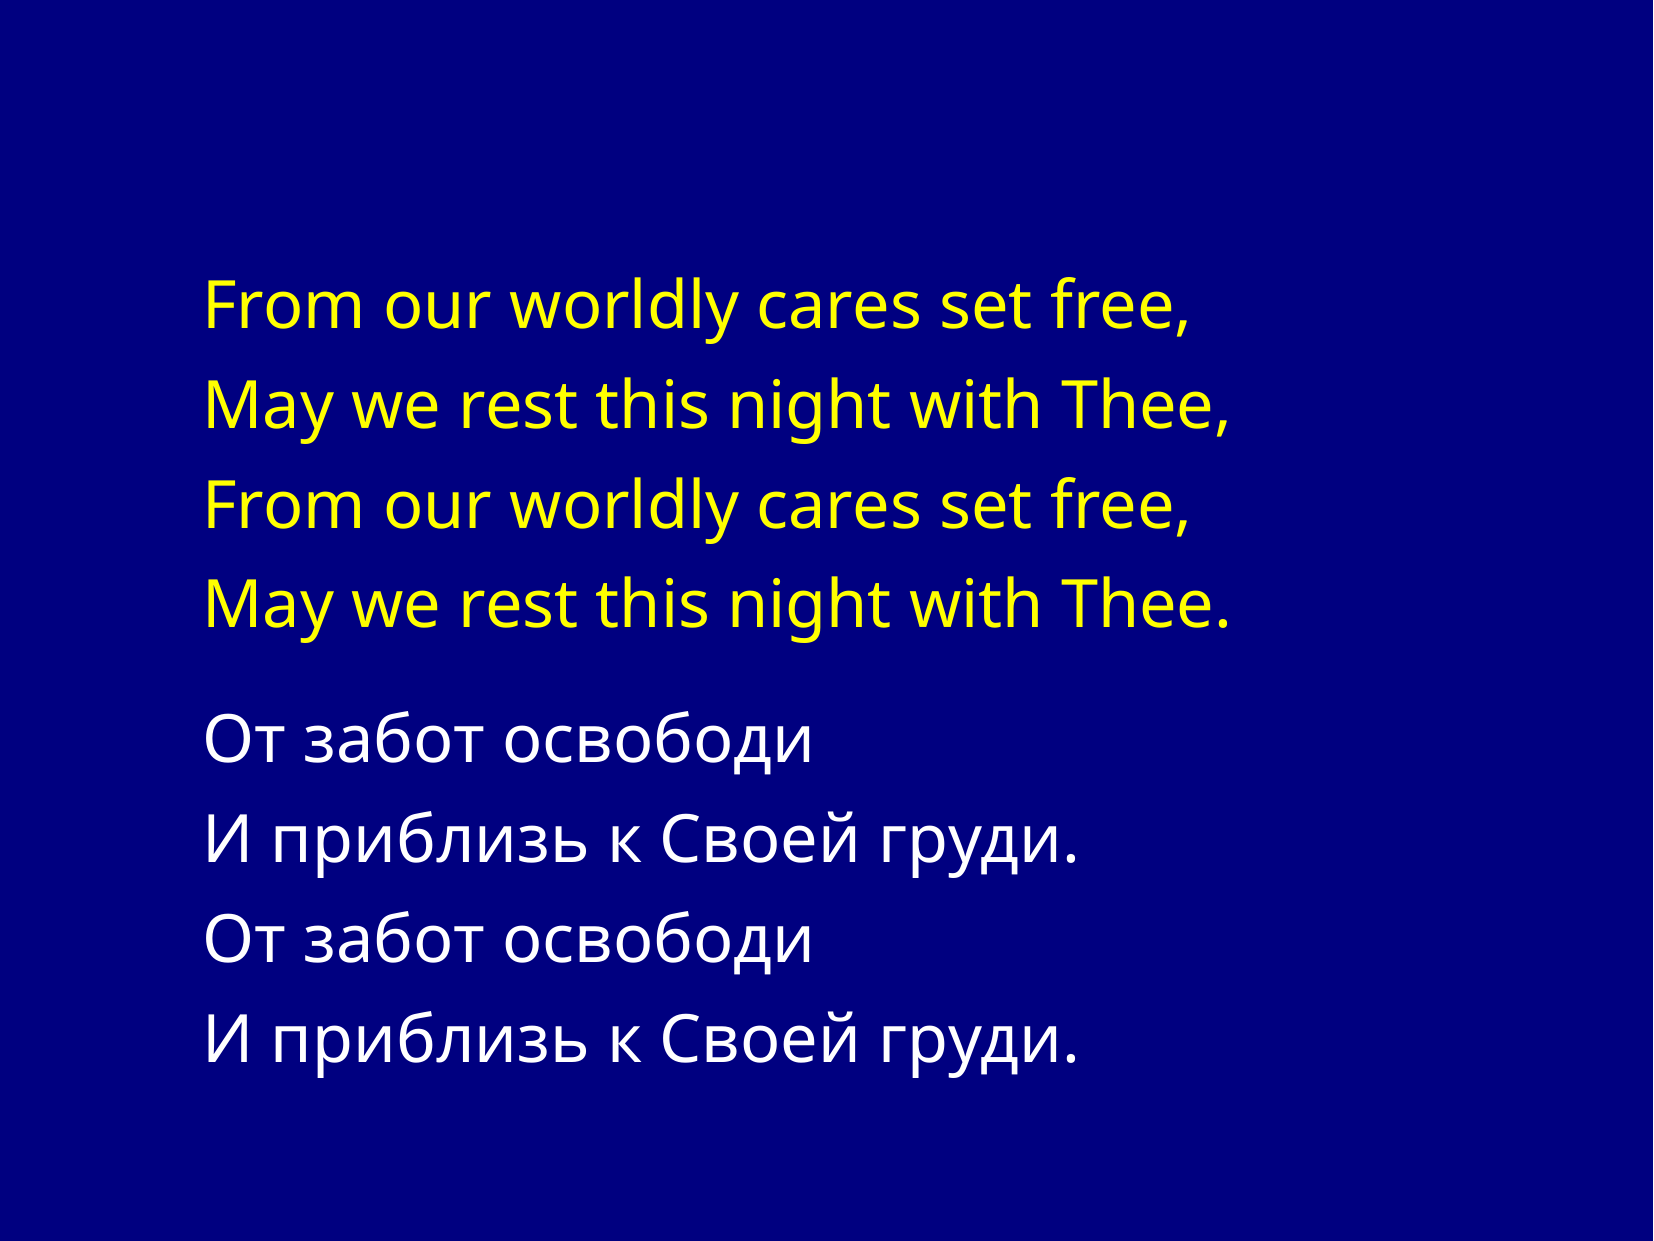

From our worldly cares set free,
	May we rest this night with Thee,
	From our worldly cares set free,
	May we rest this night with Thee.
	От забот освободи
	И приблизь к Своей груди.
	От забот освободи
	И приблизь к Своей груди.